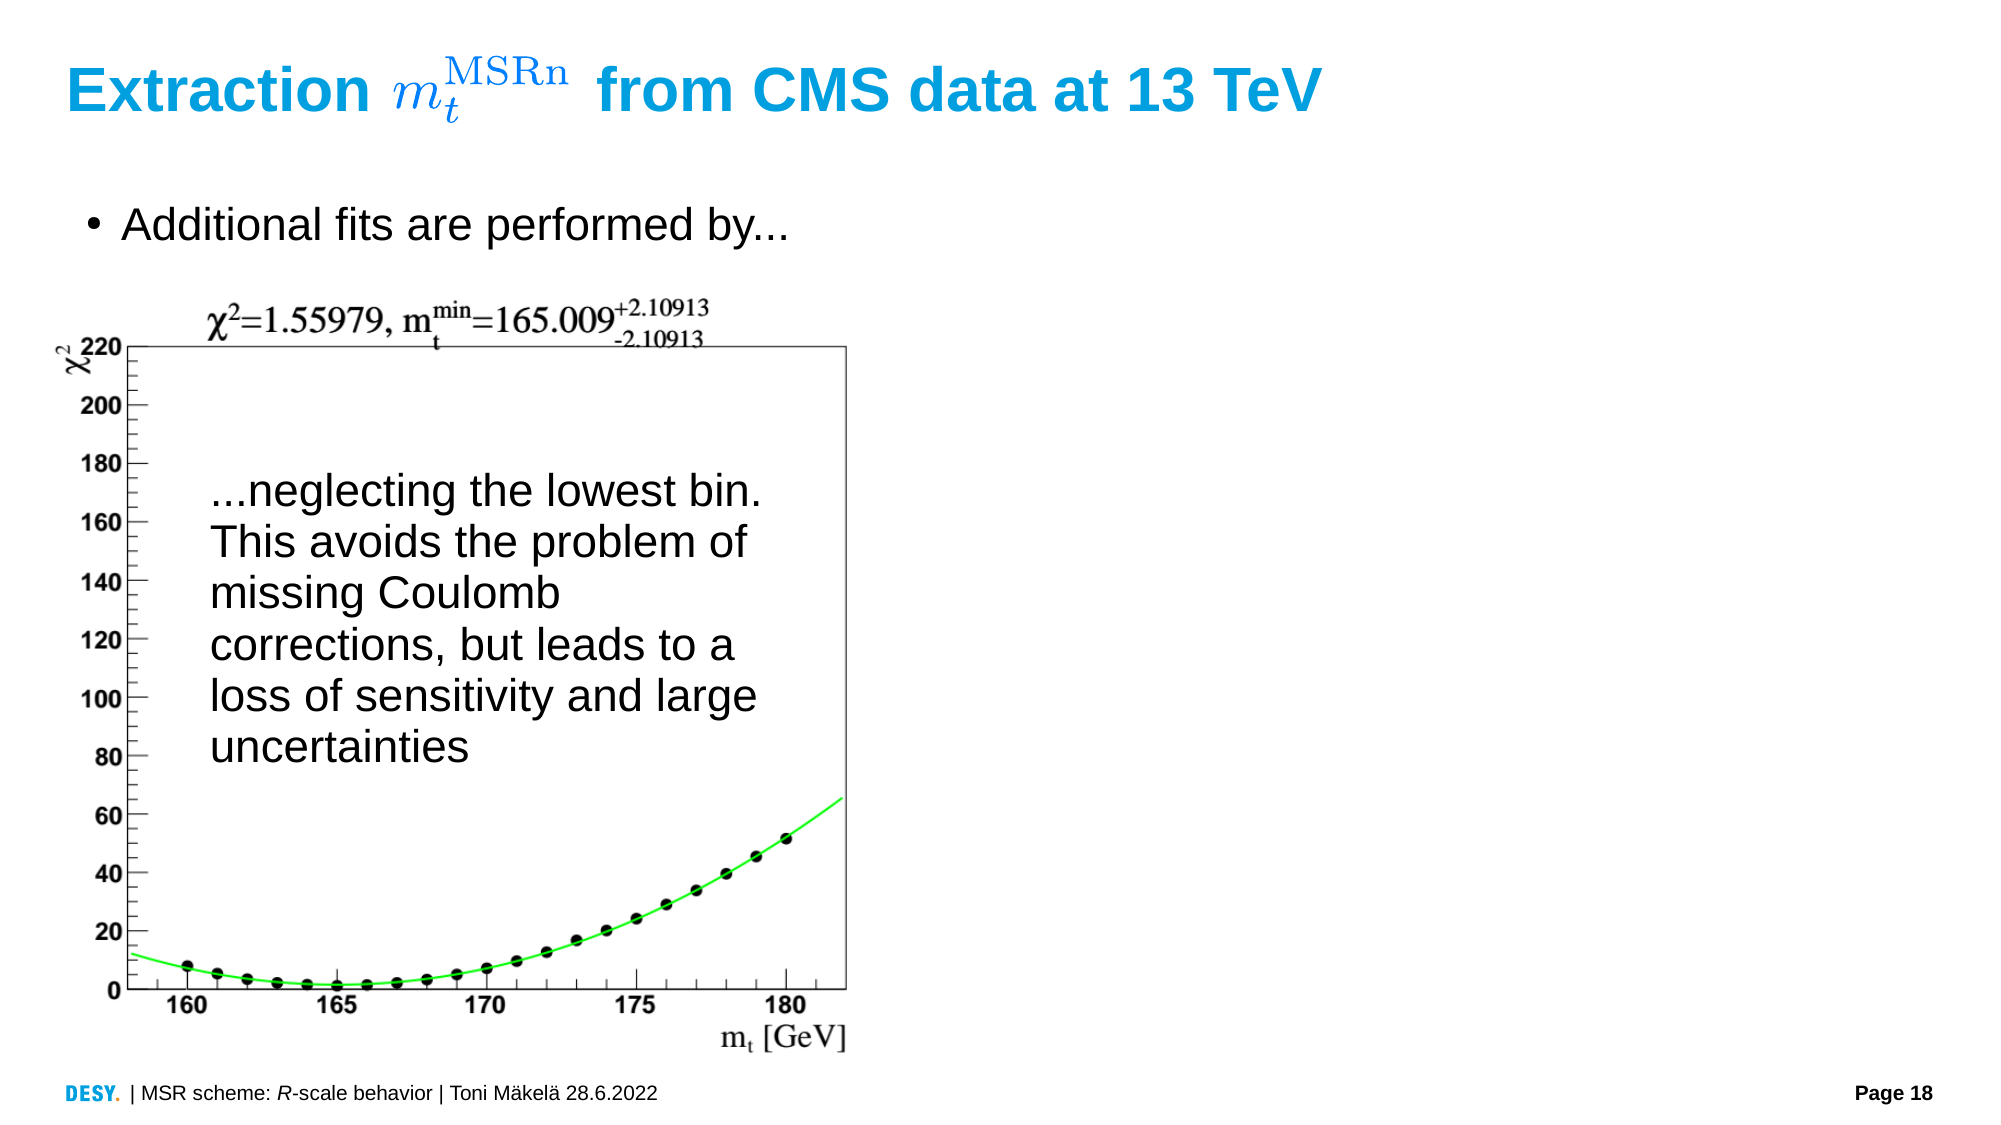

# Extraction from CMS data at 13 TeV
Additional fits are performed by...
...neglecting the lowest bin. This avoids the problem of missing Coulomb corrections, but leads to a loss of sensitivity and large uncertainties
| MSR scheme: R-scale behavior | Toni Mäkelä 28.6.2022